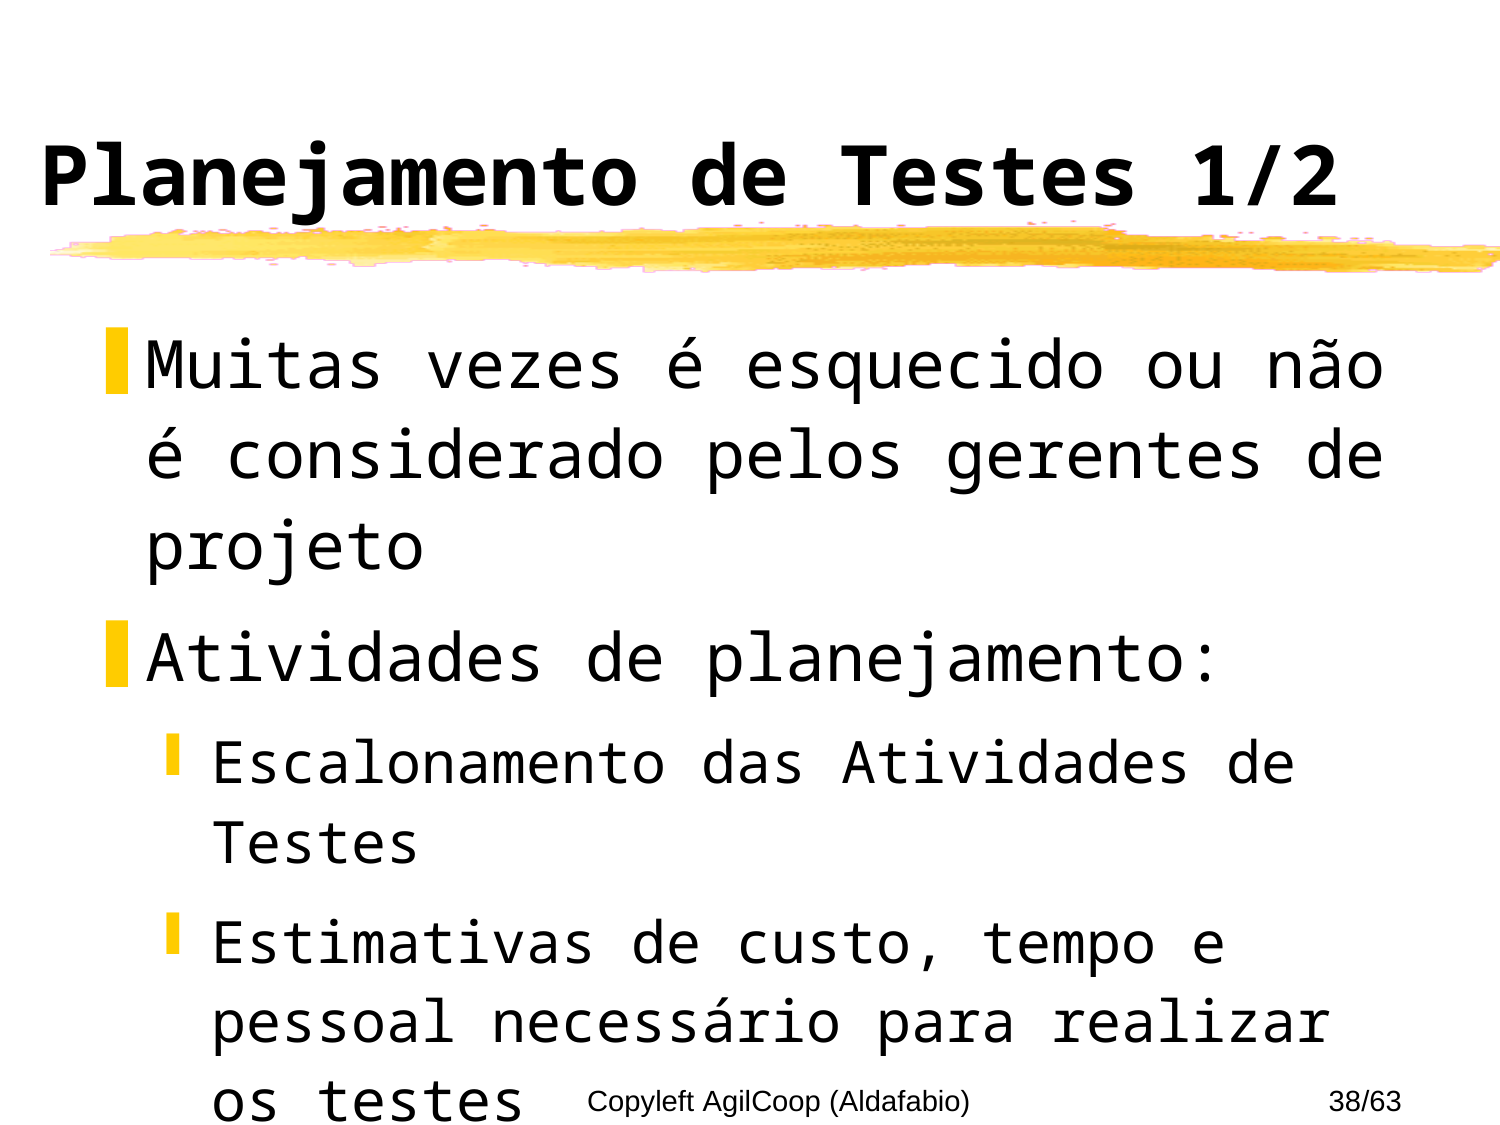

# Planejamento de Testes 1/2
Muitas vezes é esquecido ou não é considerado pelos gerentes de projeto
Atividades de planejamento:
Escalonamento das Atividades de Testes
Estimativas de custo, tempo e pessoal necessário para realizar os testes
Equipamento necessário
38